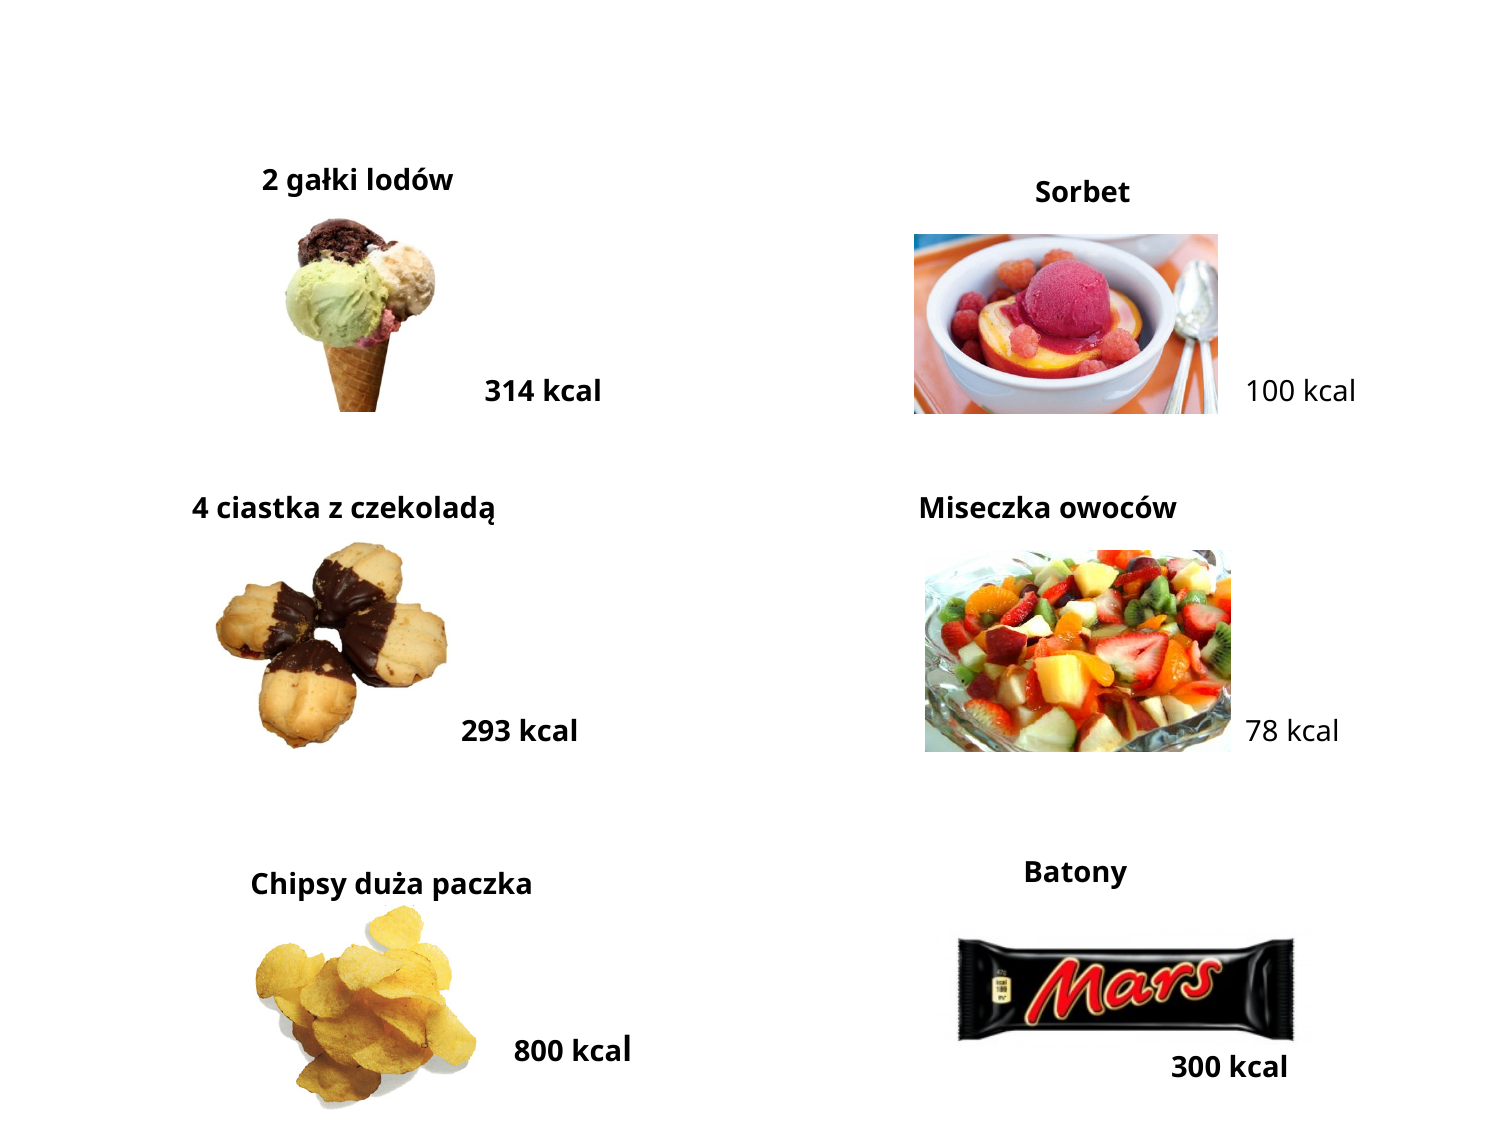

2 gałki lodów
Sorbet
314 kcal
100 kcal
4 ciastka z czekoladą
Miseczka owoców
293 kcal
78 kcal
Batony
Chipsy duża paczka
800 kcal
300 kcal